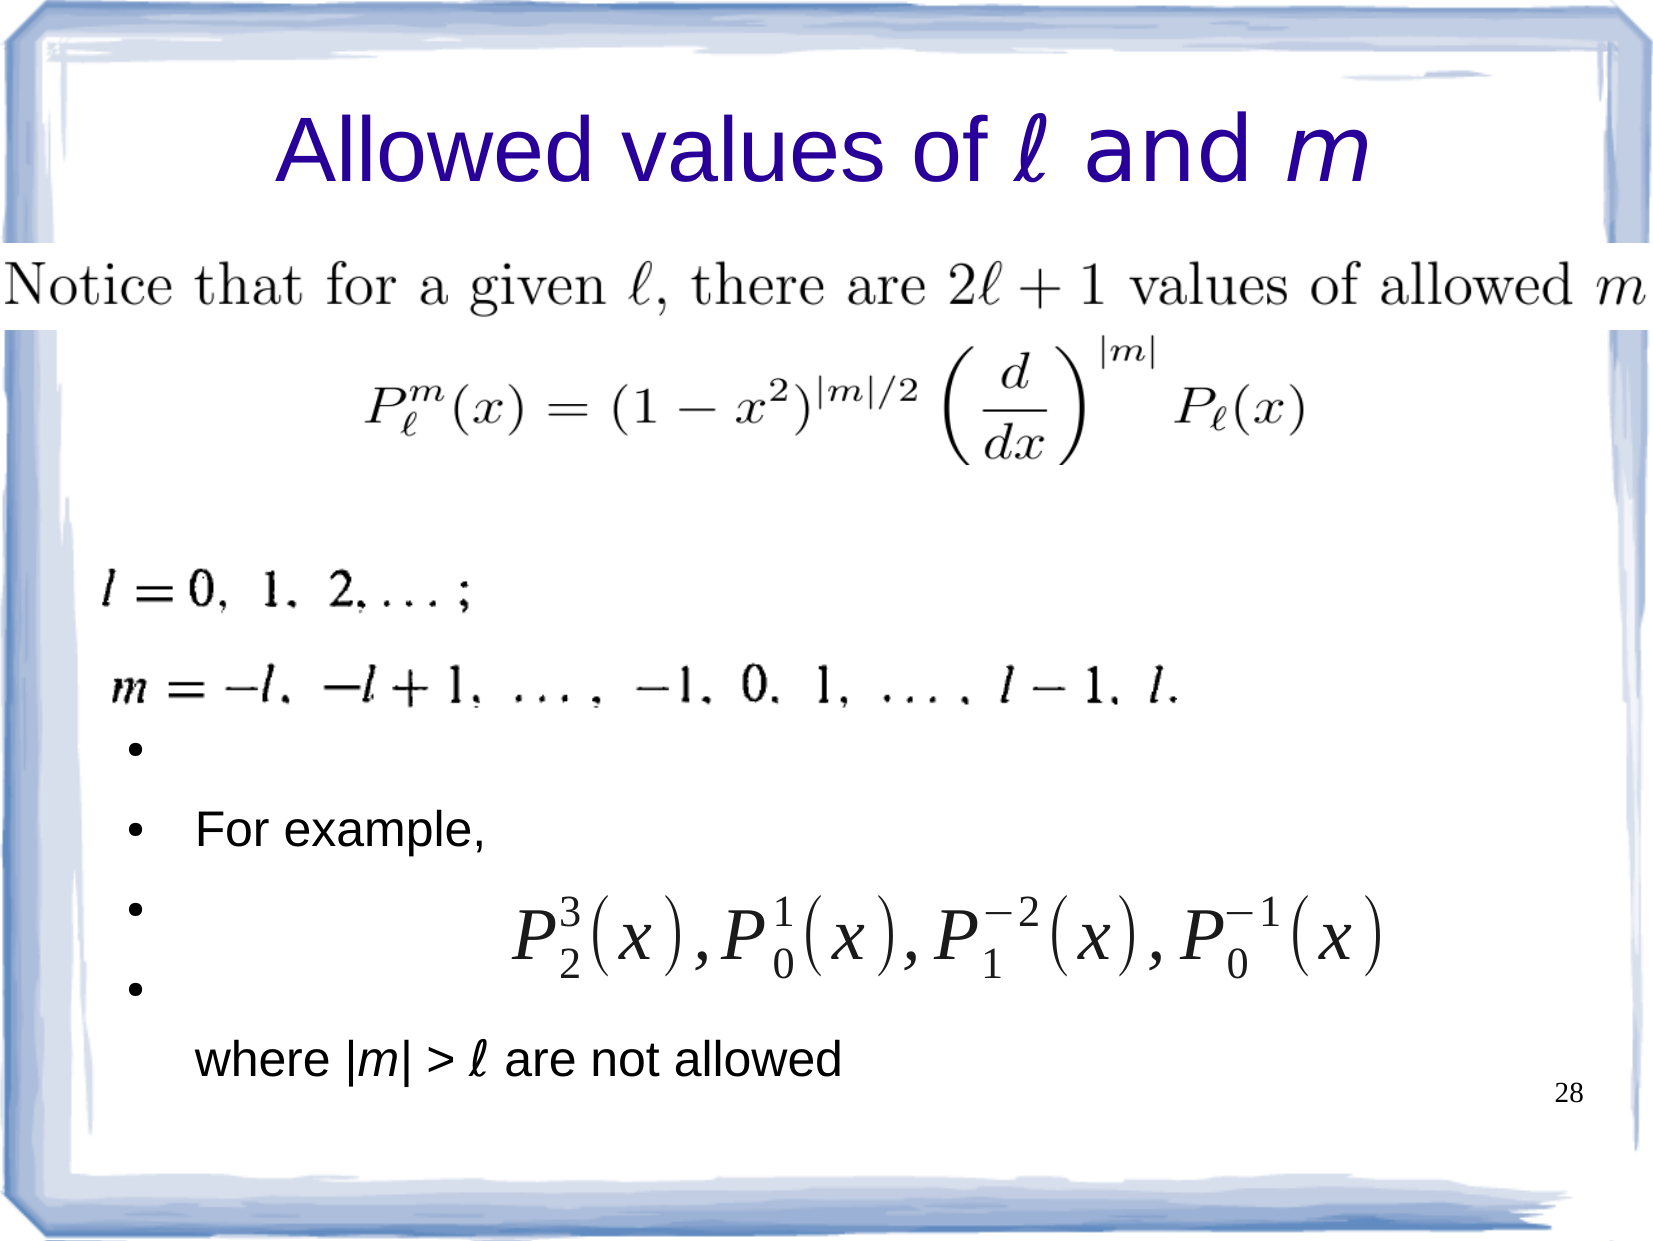

# Allowed values of ℓ and m
For example,
where |m| > ℓ are not allowed
28